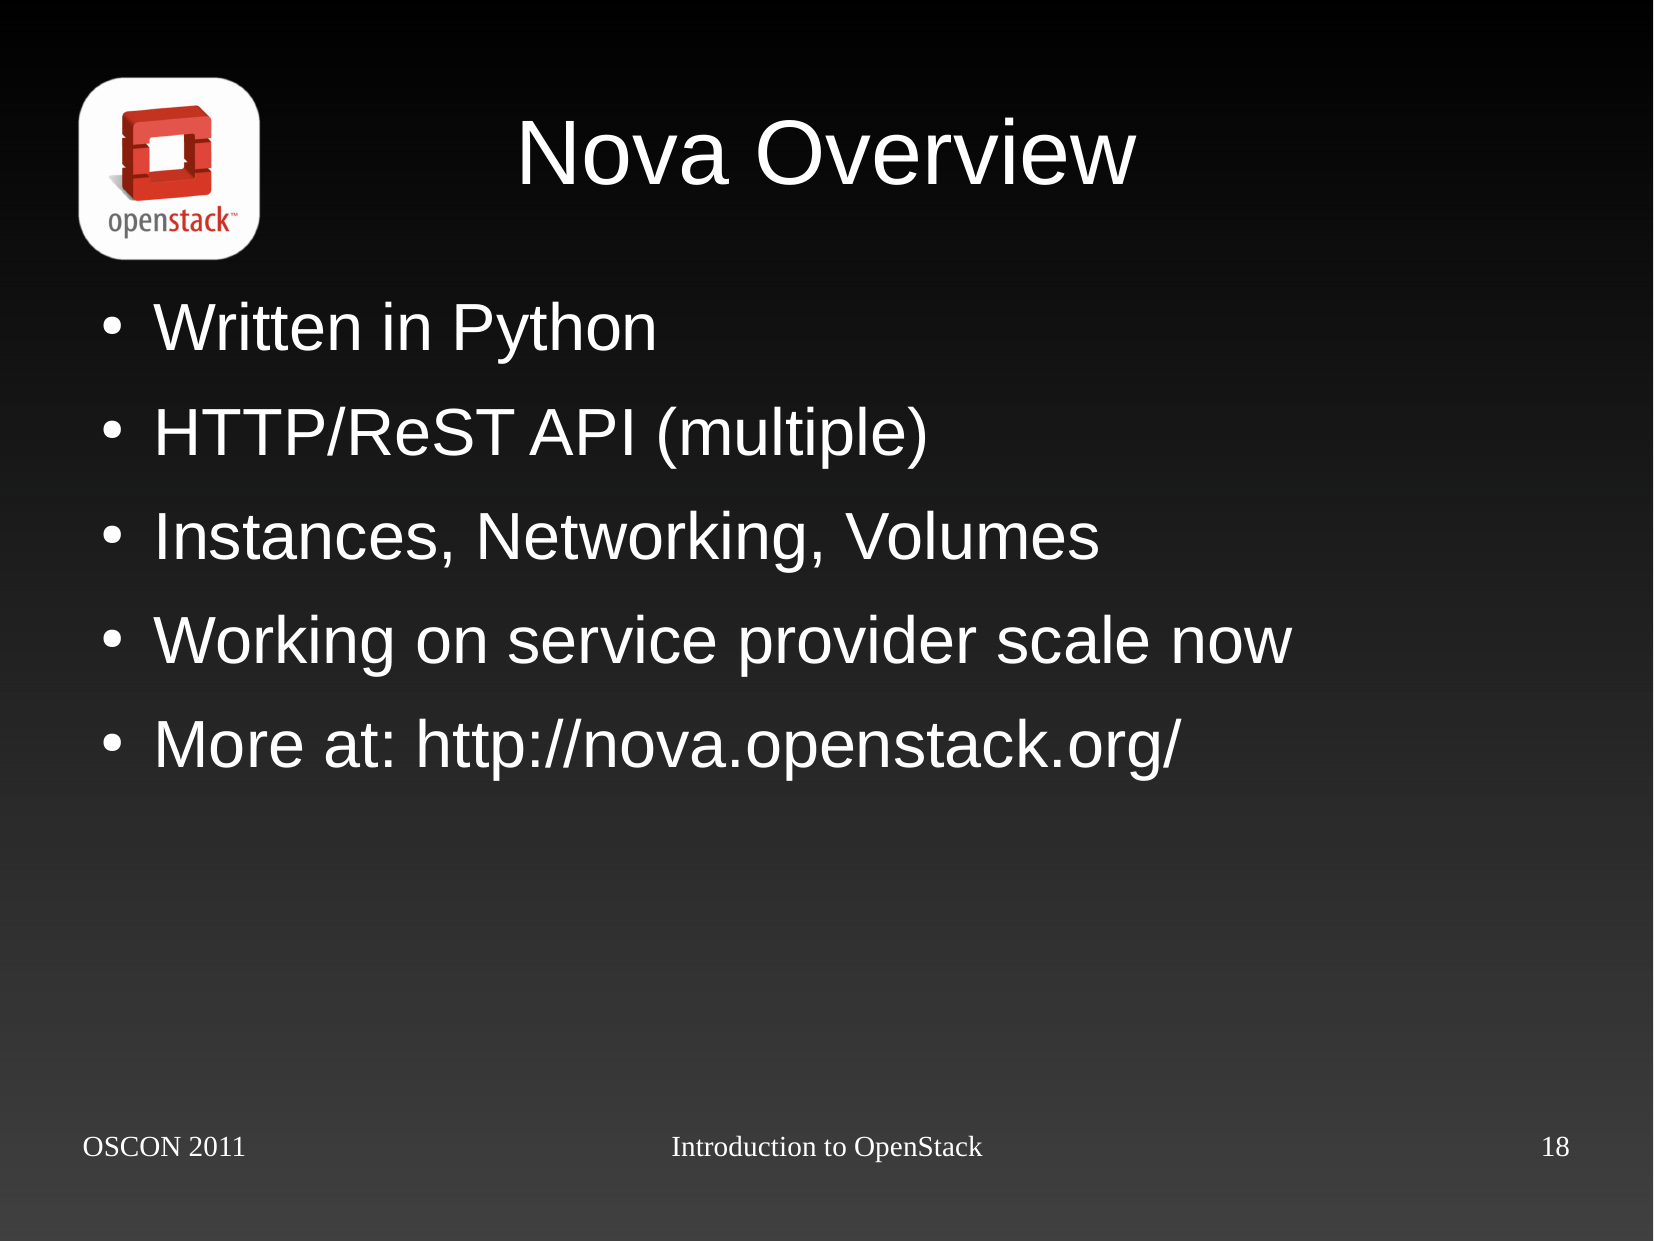

# Nova Overview
Written in Python
HTTP/ReST API (multiple)
Instances, Networking, Volumes
Working on service provider scale now
More at: http://nova.openstack.org/
OSCON 2011
Introduction to OpenStack
18